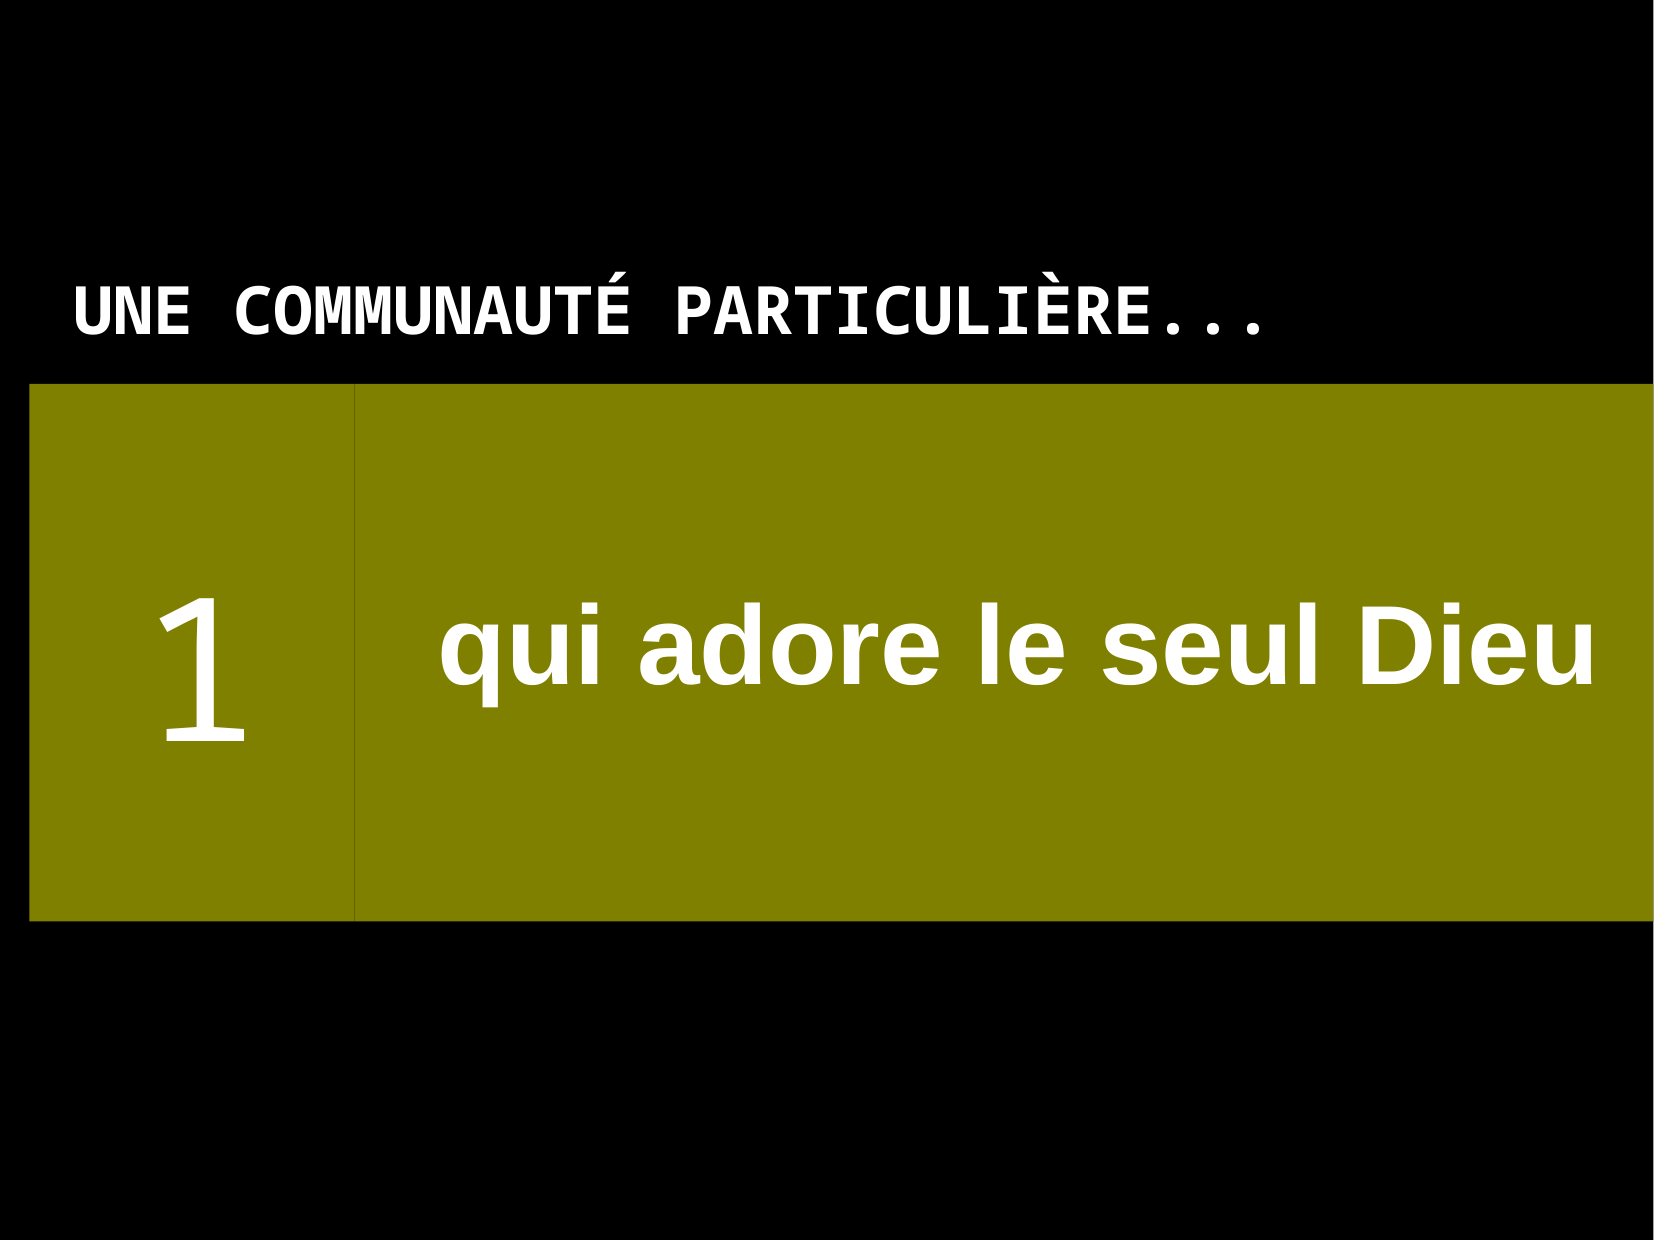

UNE COMMUNAUTÉ PARTICULIÈRE...
qui adore le seul Dieu
1